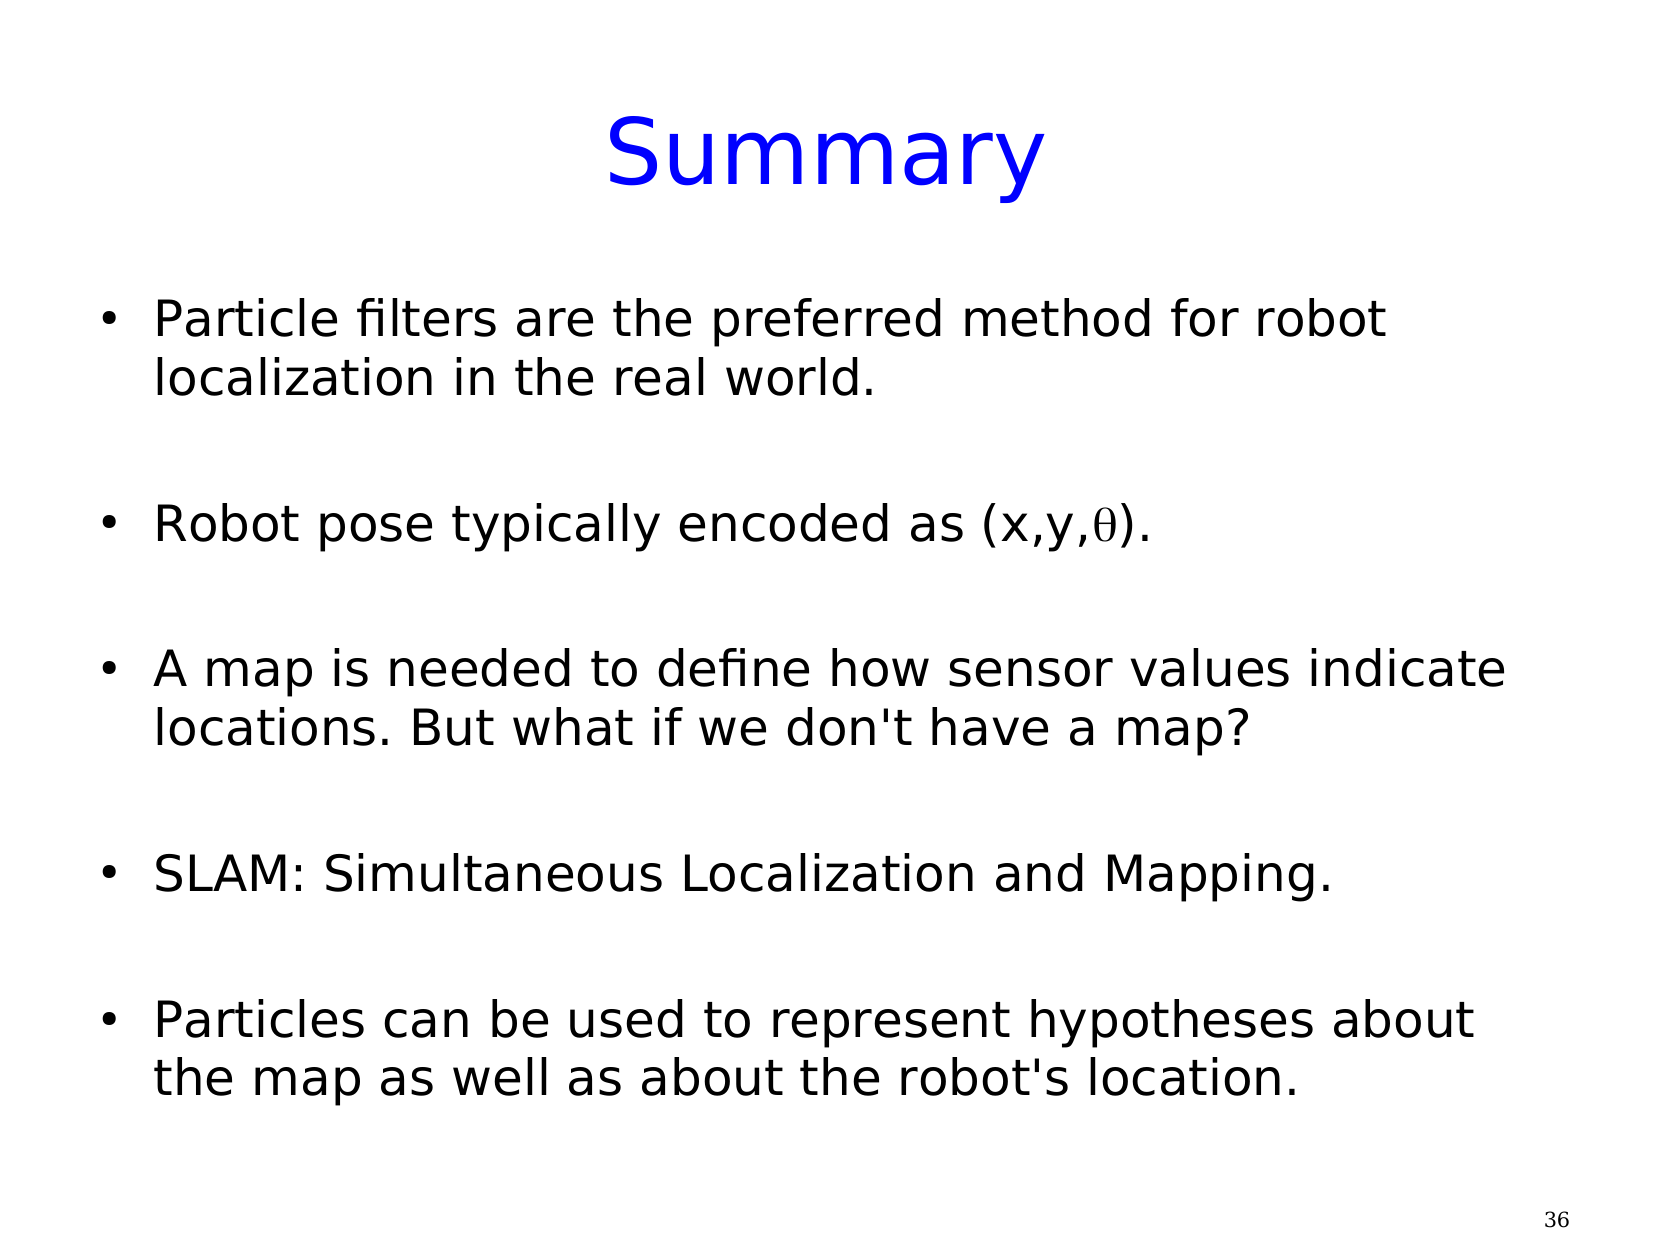

# Summary
Particle filters are the preferred method for robot localization in the real world.
Robot pose typically encoded as (x,y,q).
A map is needed to define how sensor values indicate locations. But what if we don't have a map?
SLAM: Simultaneous Localization and Mapping.
Particles can be used to represent hypotheses about the map as well as about the robot's location.
36